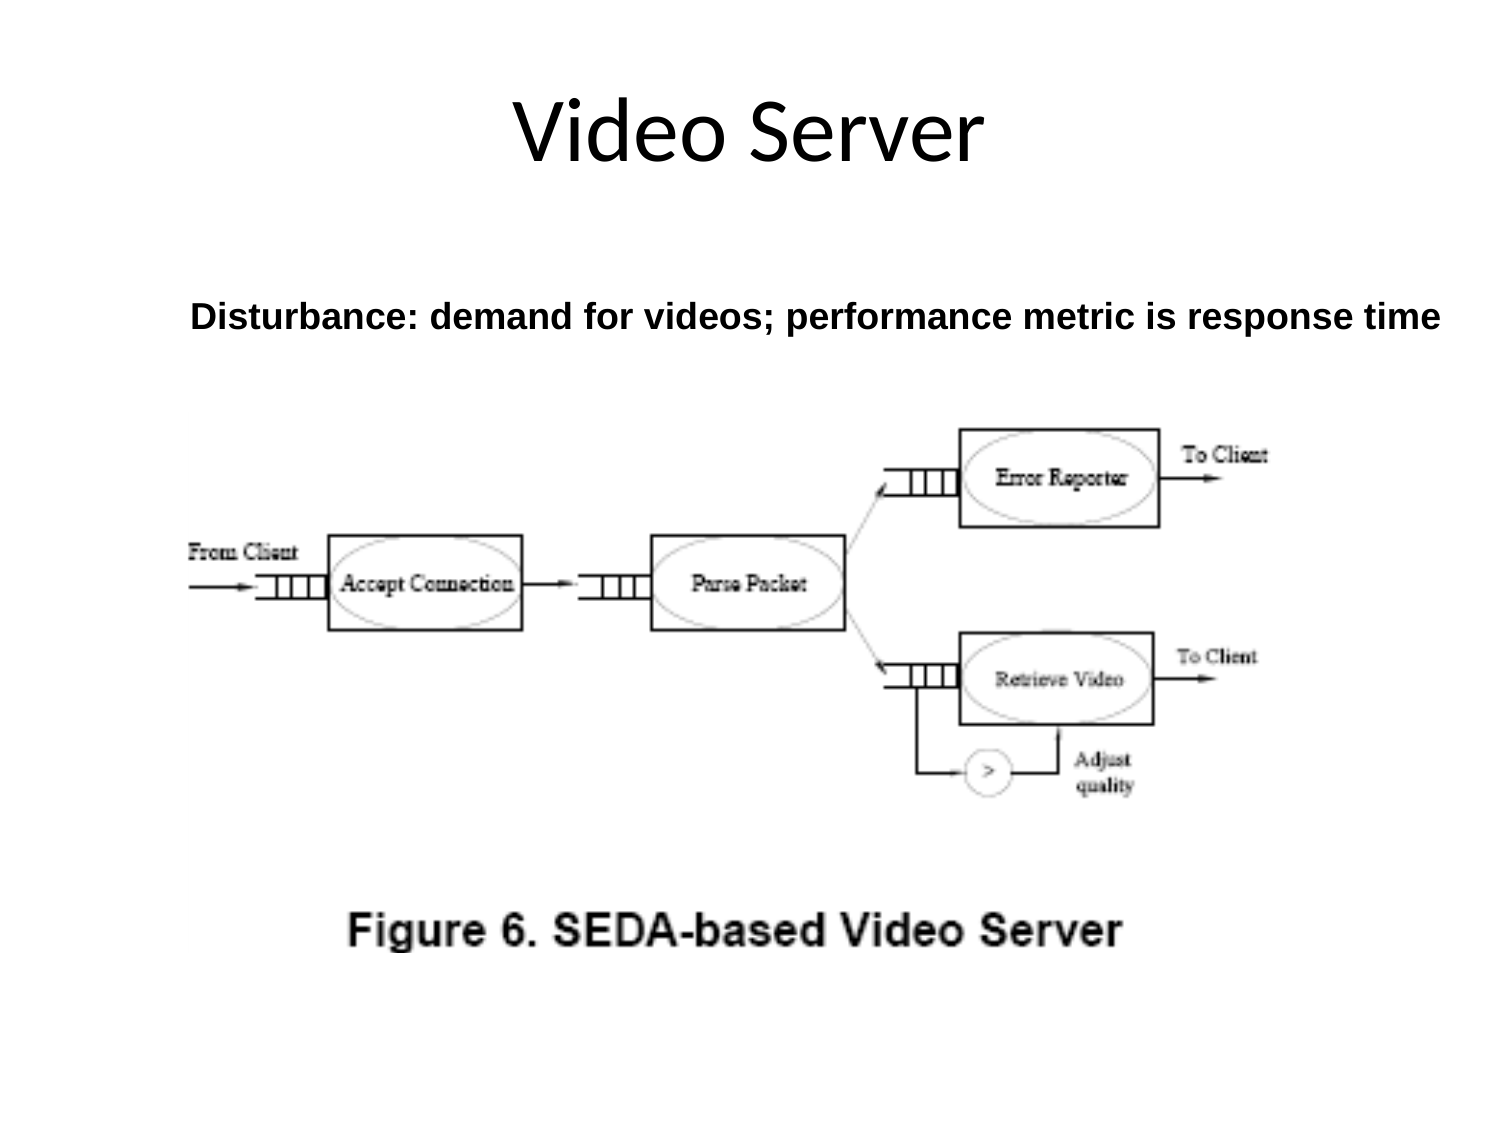

# Video Server
Disturbance: demand for videos; performance metric is response time